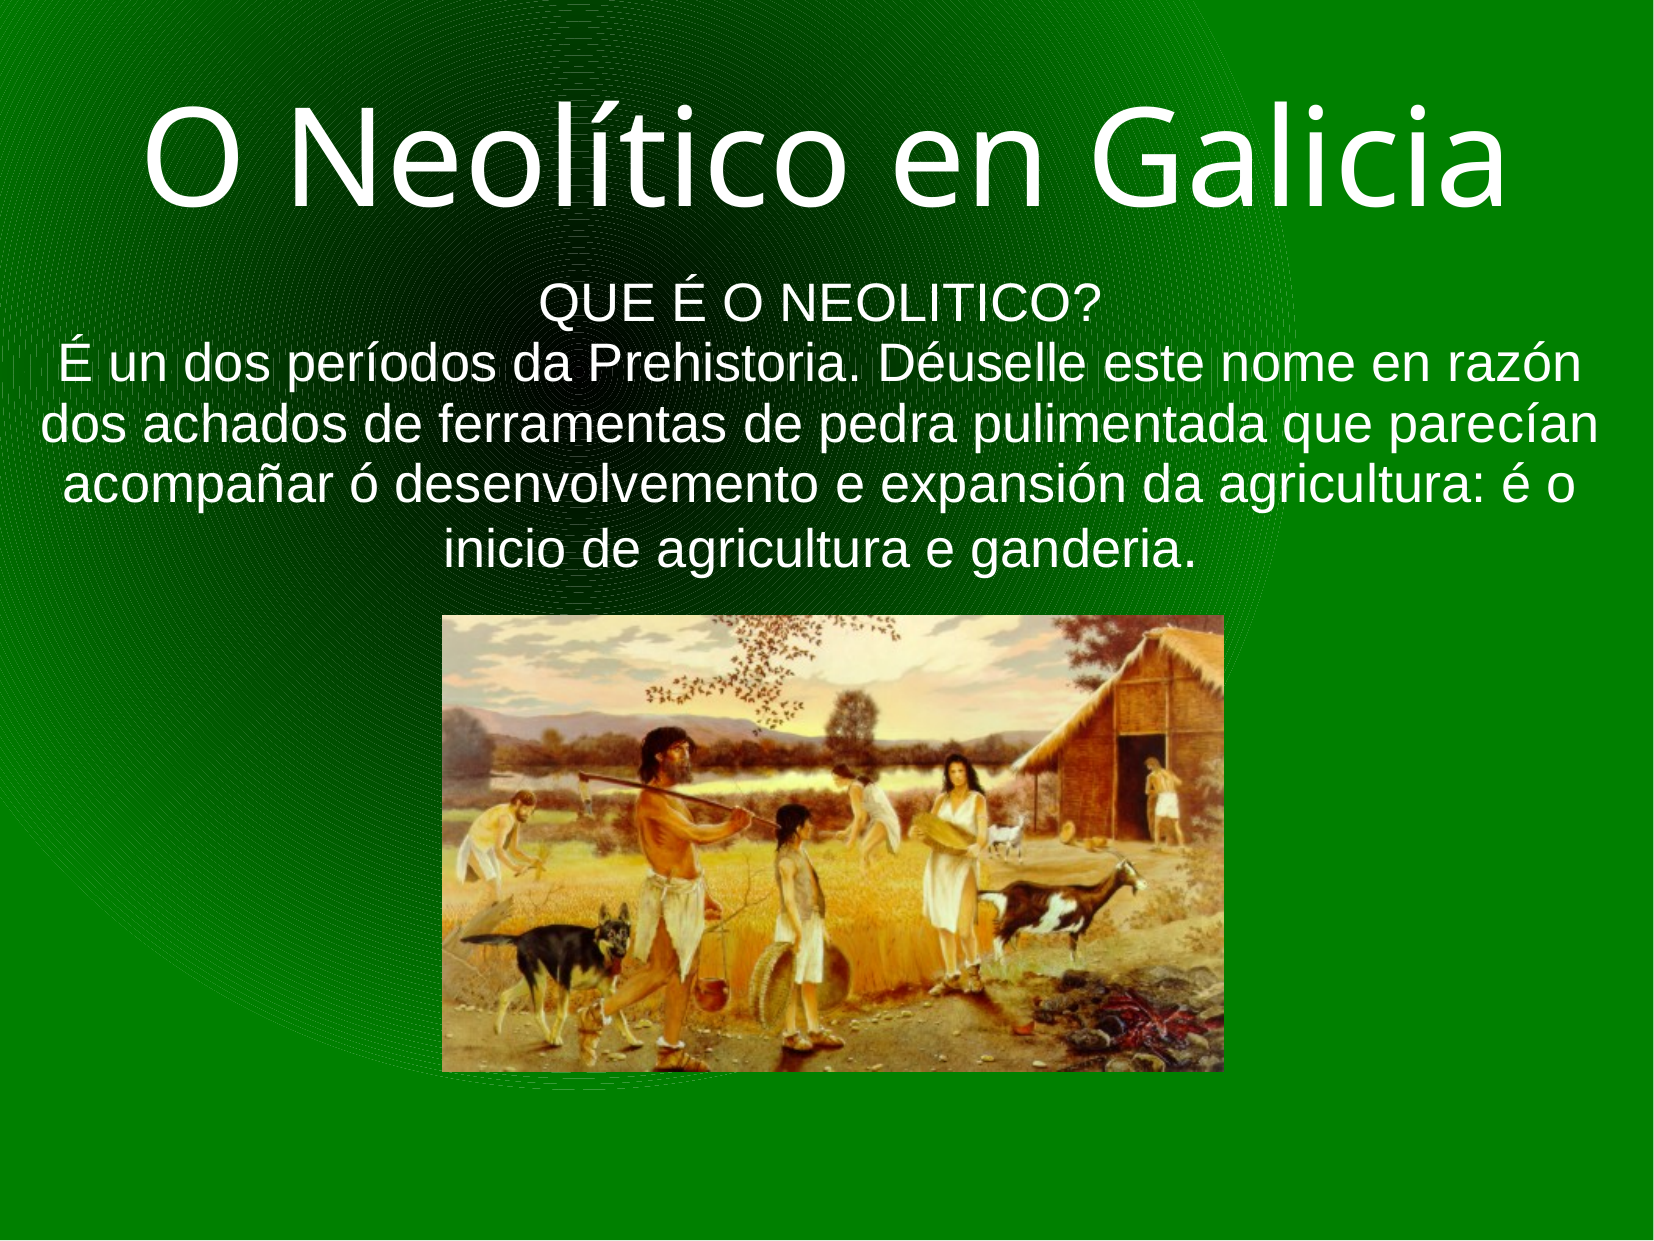

# O Neolítico en Galicia
QUE É O NEOLITICO?
É un dos períodos da Prehistoria. Déuselle este nome en razón dos achados de ferramentas de pedra pulimentada que parecían acompañar ó desenvolvemento e expansión da agricultura: é o inicio de agricultura e ganderia.